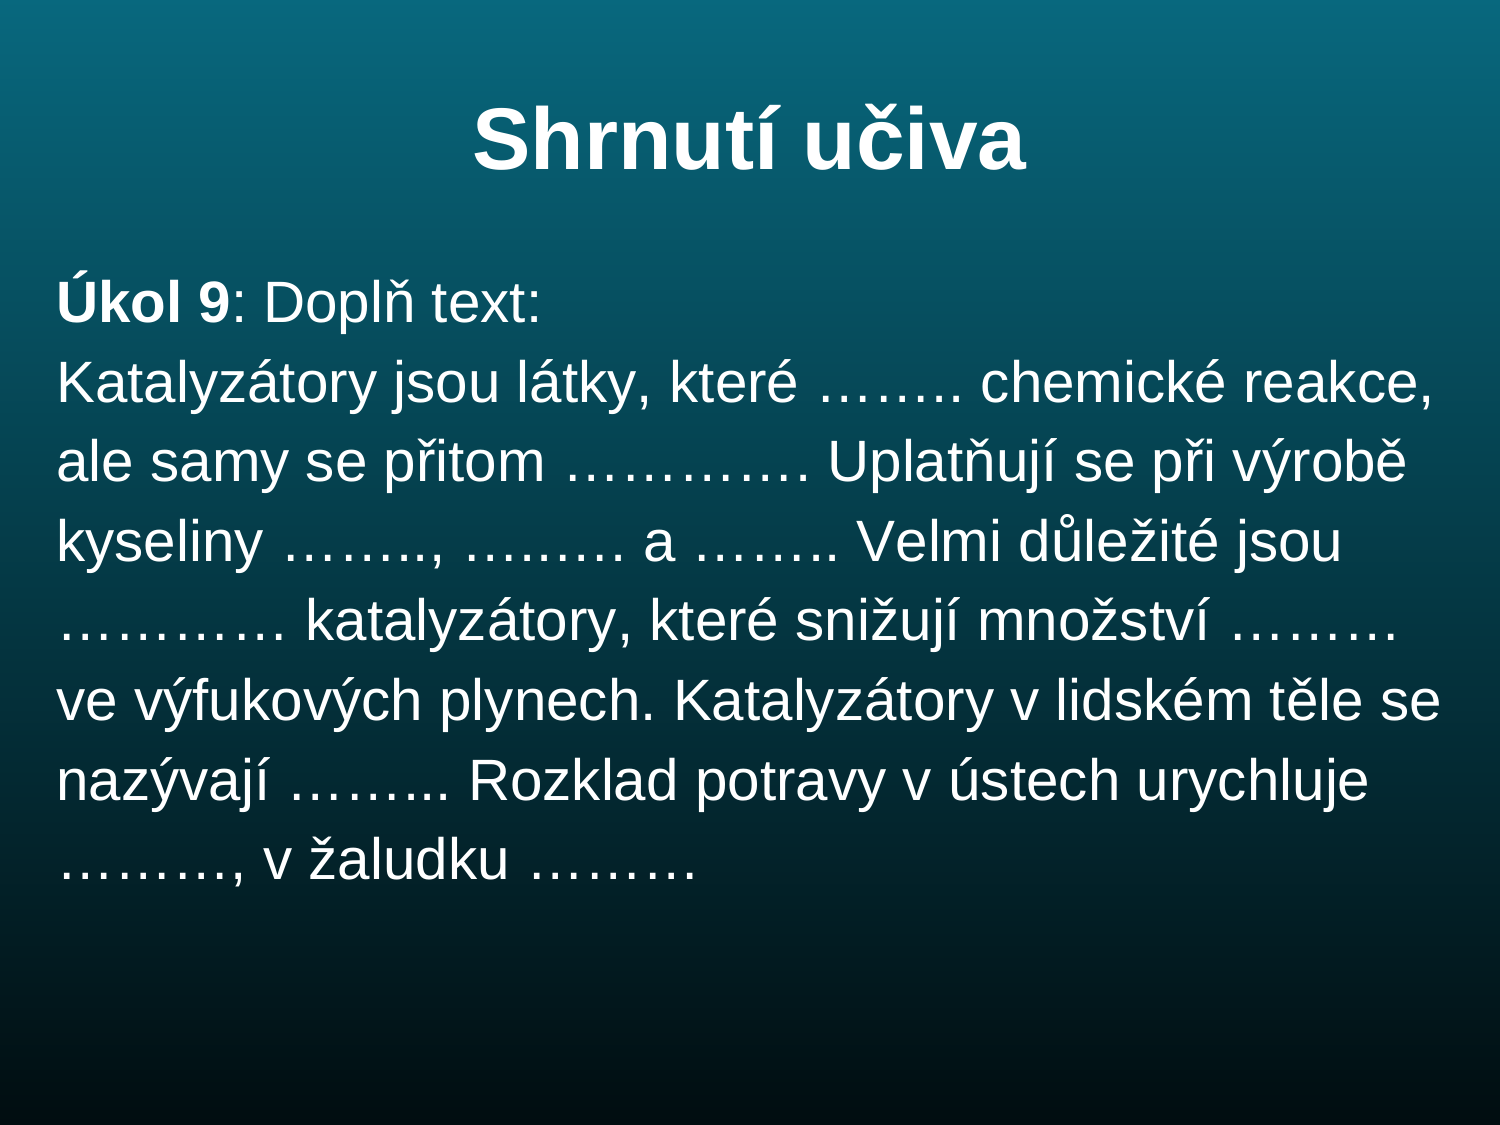

# Shrnutí učiva
Úkol 9: Doplň text:
Katalyzátory jsou látky, které …….. chemické reakce,
ale samy se přitom …………. Uplatňují se při výrobě
kyseliny …….., …..…. a …….. Velmi důležité jsou
………… katalyzátory, které snižují množství ………
ve výfukových plynech. Katalyzátory v lidském těle se
nazývají ……... Rozklad potravy v ústech urychluje
………, v žaludku ………